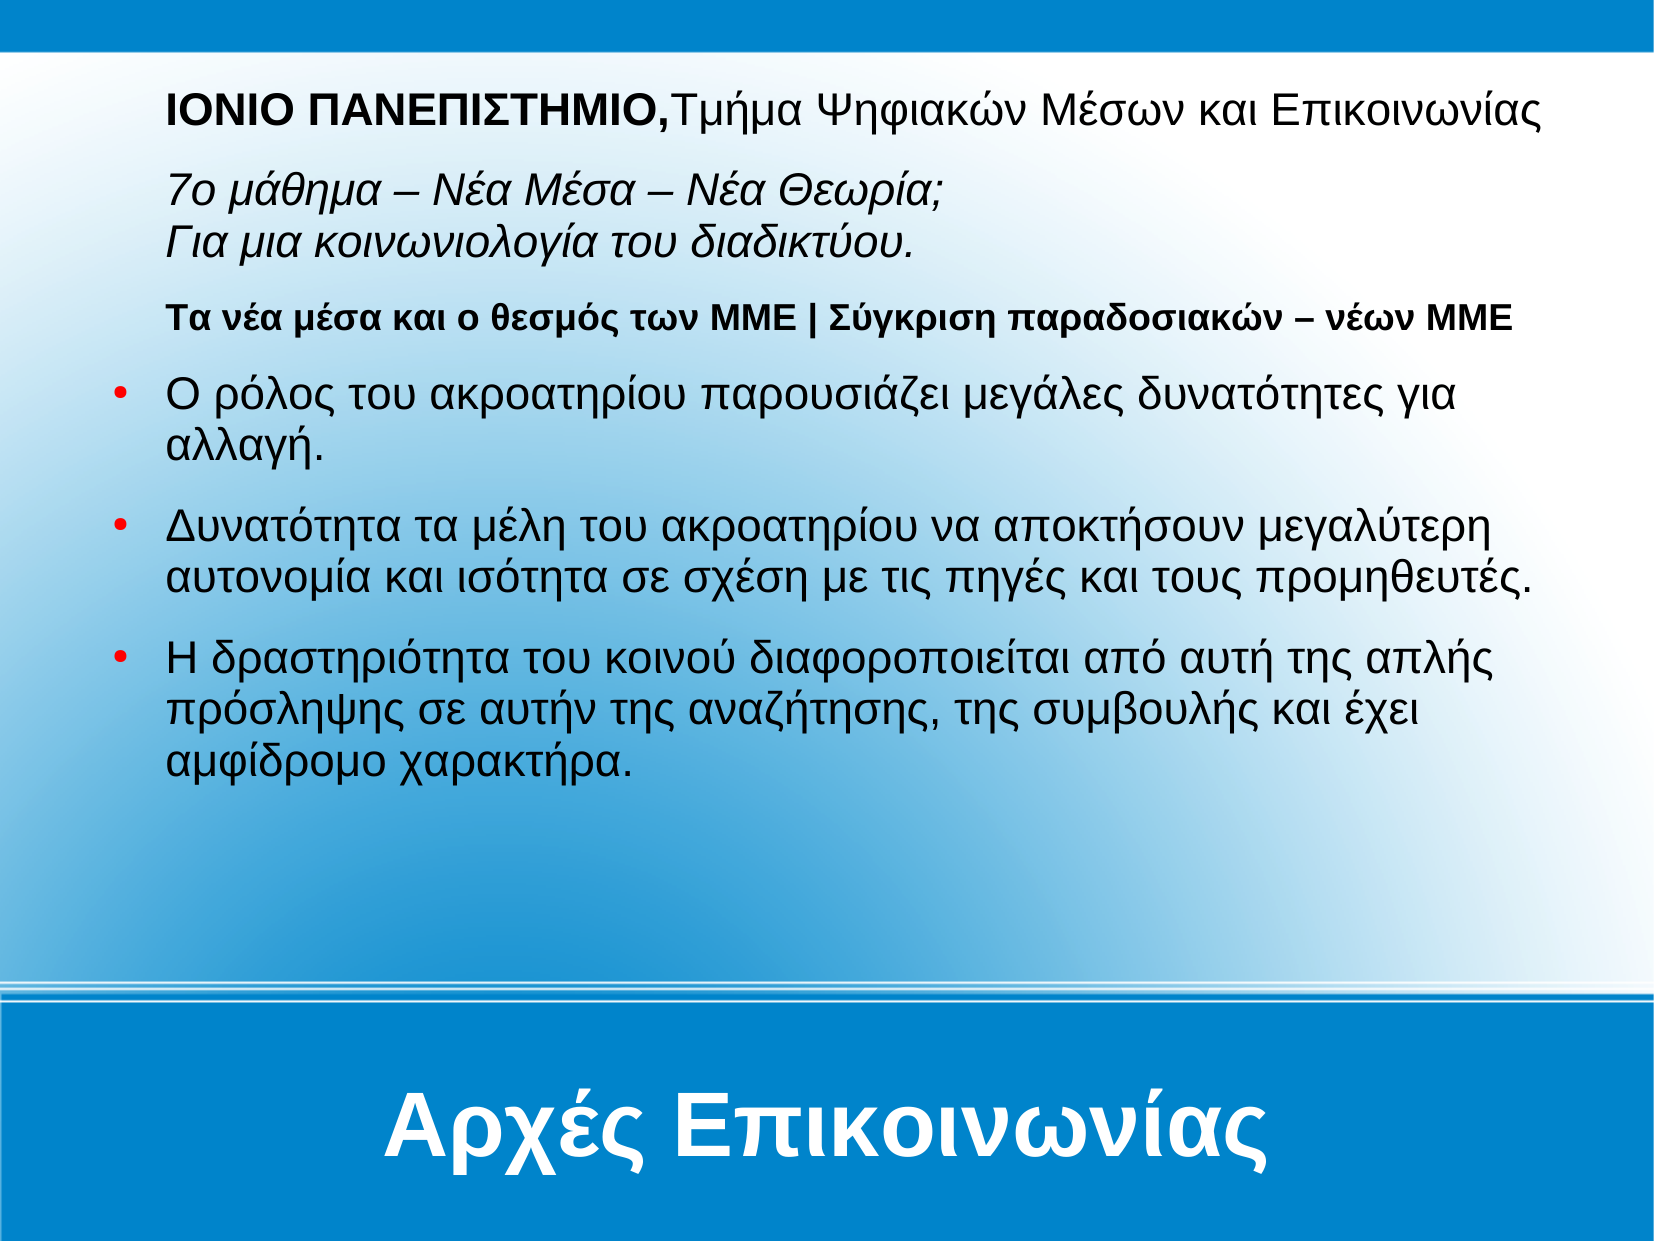

ΙΟΝΙΟ ΠΑΝΕΠΙΣΤΗΜΙΟ,Τμήμα Ψηφιακών Μέσων και Επικοινωνίας
7ο μάθημα – Νέα Μέσα – Νέα Θεωρία;
Για μια κοινωνιολογία του διαδικτύου.
Τα νέα μέσα και ο θεσμός των ΜΜΕ | Σύγκριση παραδοσιακών – νέων ΜΜΕ
Ο ρόλος του ακροατηρίου παρουσιάζει μεγάλες δυνατότητες για αλλαγή.
Δυνατότητα τα μέλη του ακροατηρίου να αποκτήσουν μεγαλύτερη αυτονομία και ισότητα σε σχέση με τις πηγές και τους προμηθευτές.
Η δραστηριότητα του κοινού διαφοροποιείται από αυτή της απλής πρόσληψης σε αυτήν της αναζήτησης, της συμβουλής και έχει αμφίδρομο χαρακτήρα.
# Αρχές Επικοινωνίας